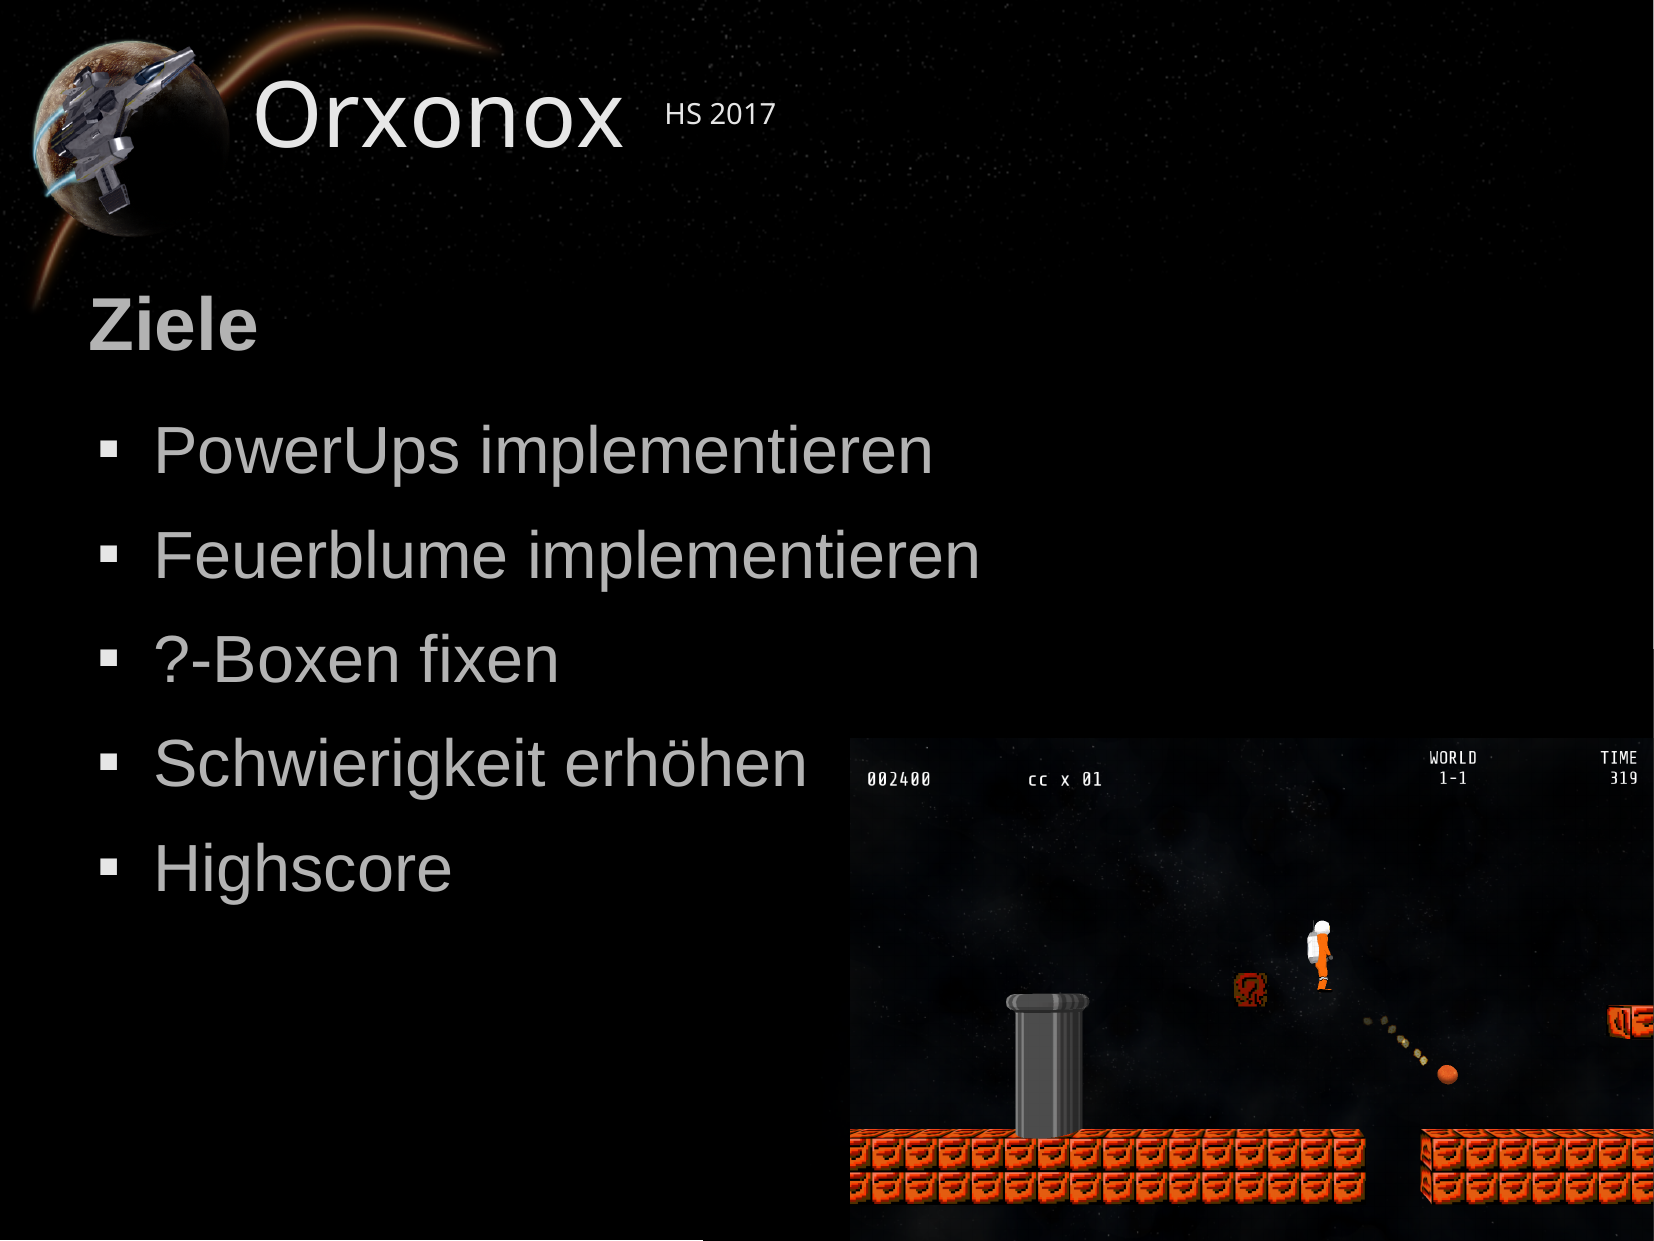

# Ziele
PowerUps implementieren
Feuerblume implementieren
?-Boxen fixen
Schwierigkeit erhöhen
Highscore